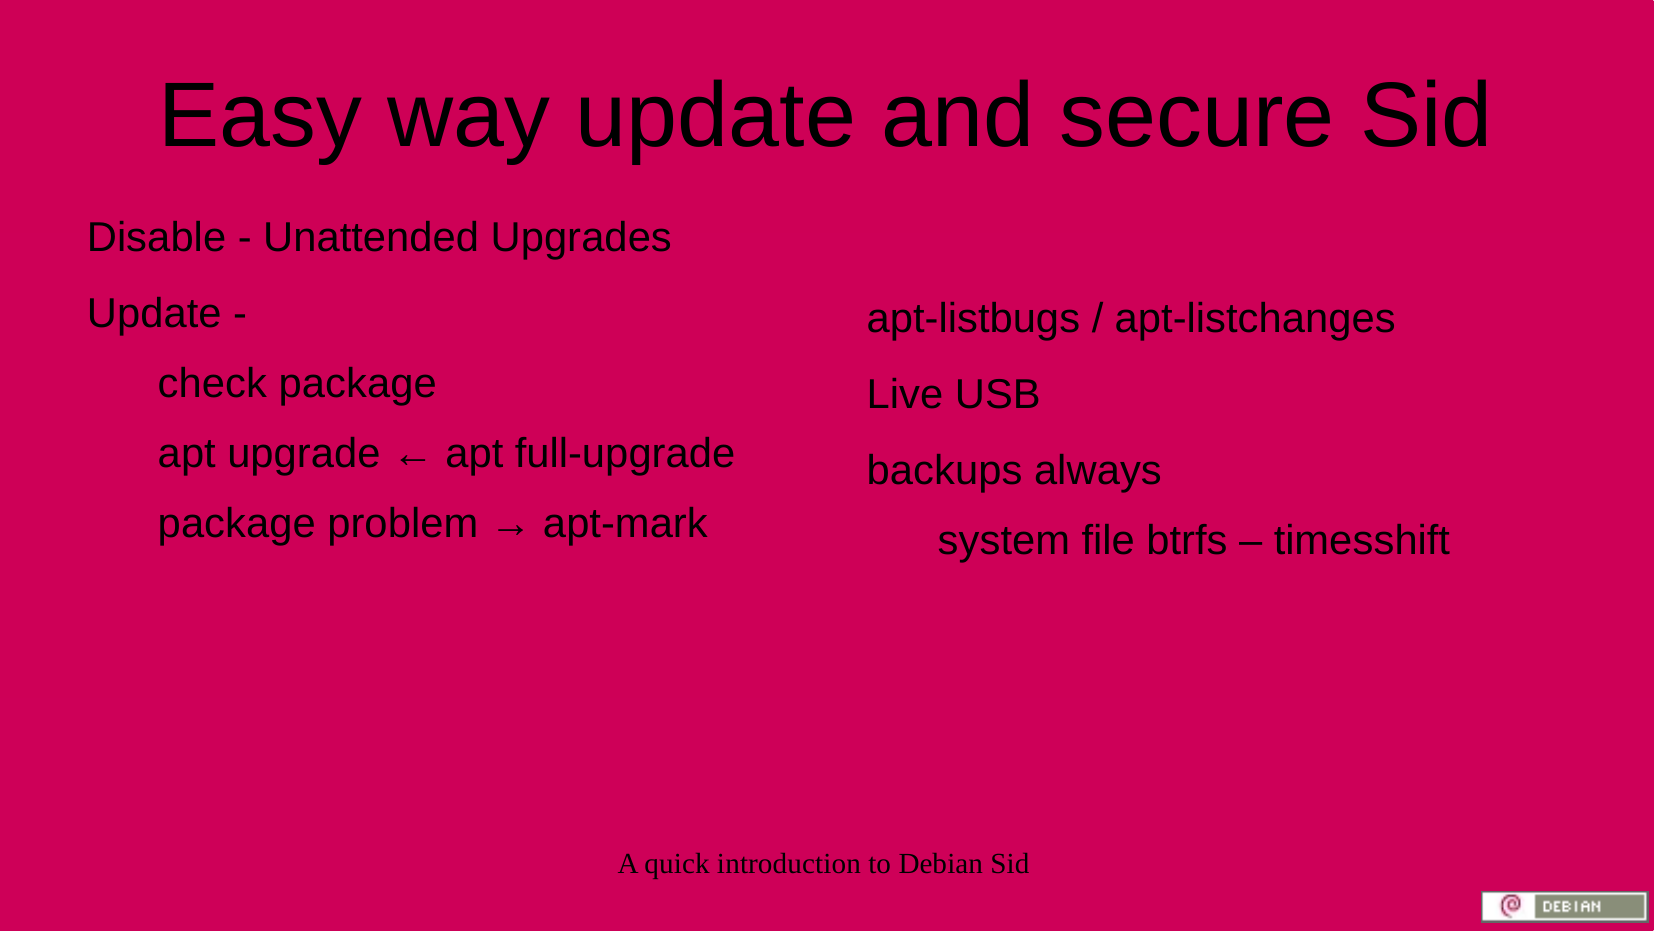

# Easy way update and secure Sid
Disable - Unattended Upgrades
Update -
check package
apt upgrade ← apt full-upgrade
package problem → apt-mark
apt-listbugs / apt-listchanges
Live USB
backups always
system file btrfs – timesshift
A quick introduction to Debian Sid